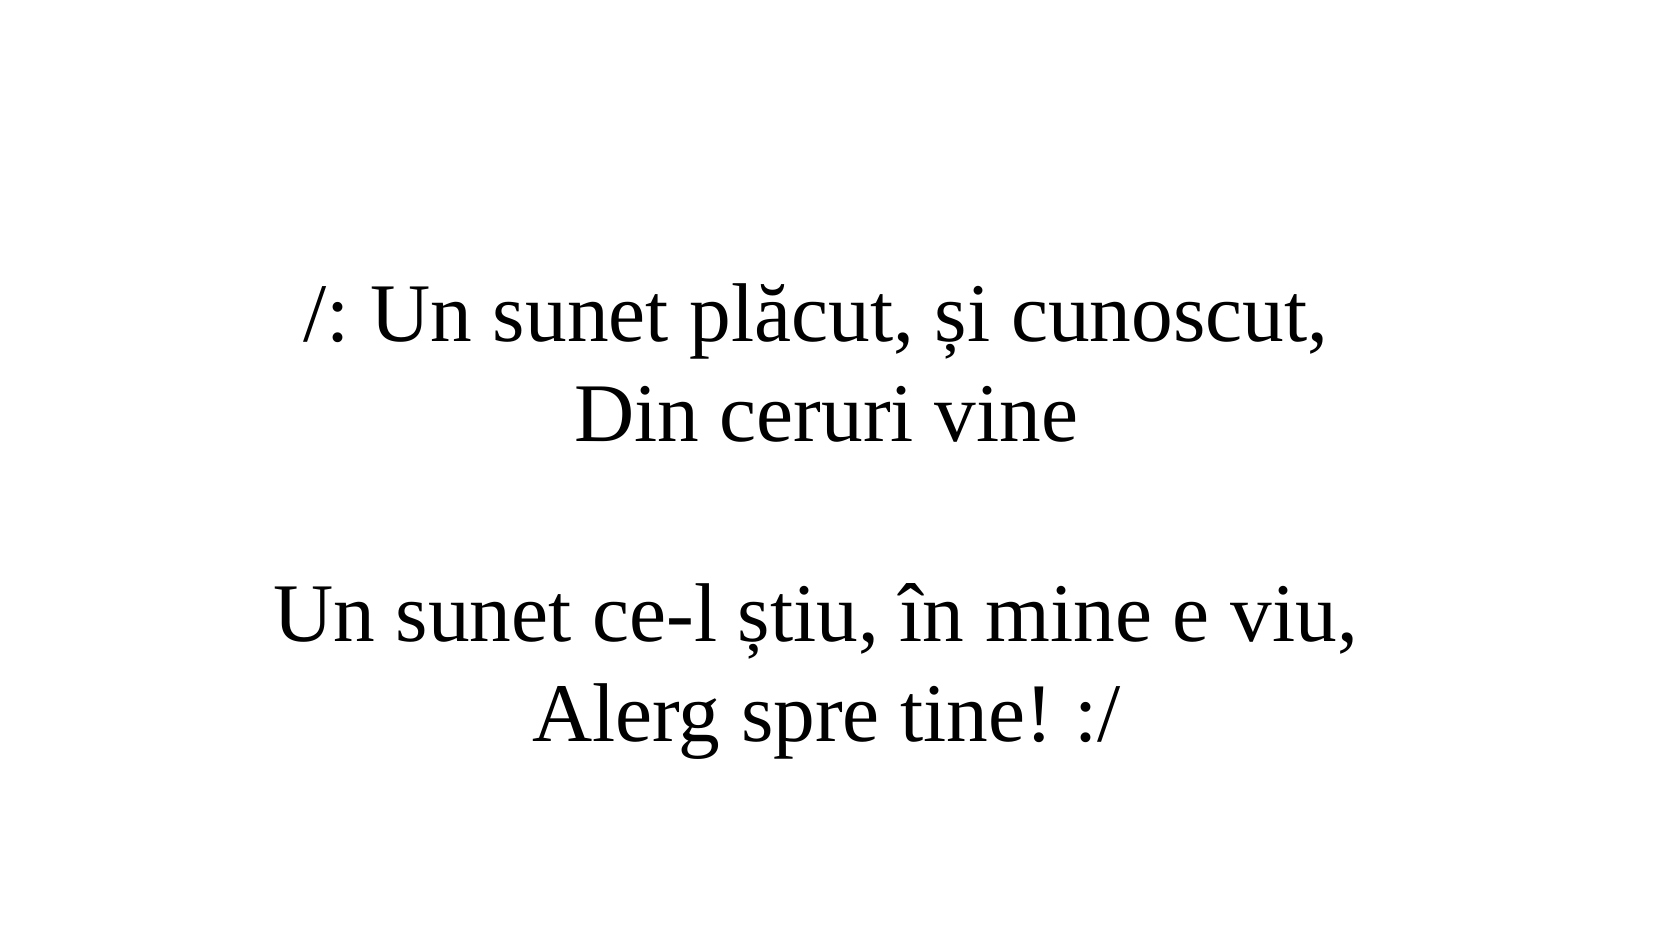

# /: Un sunet plăcut, și cunoscut,
Din ceruri vine
Un sunet ce-l știu, în mine e viu,
Alerg spre tine! :/